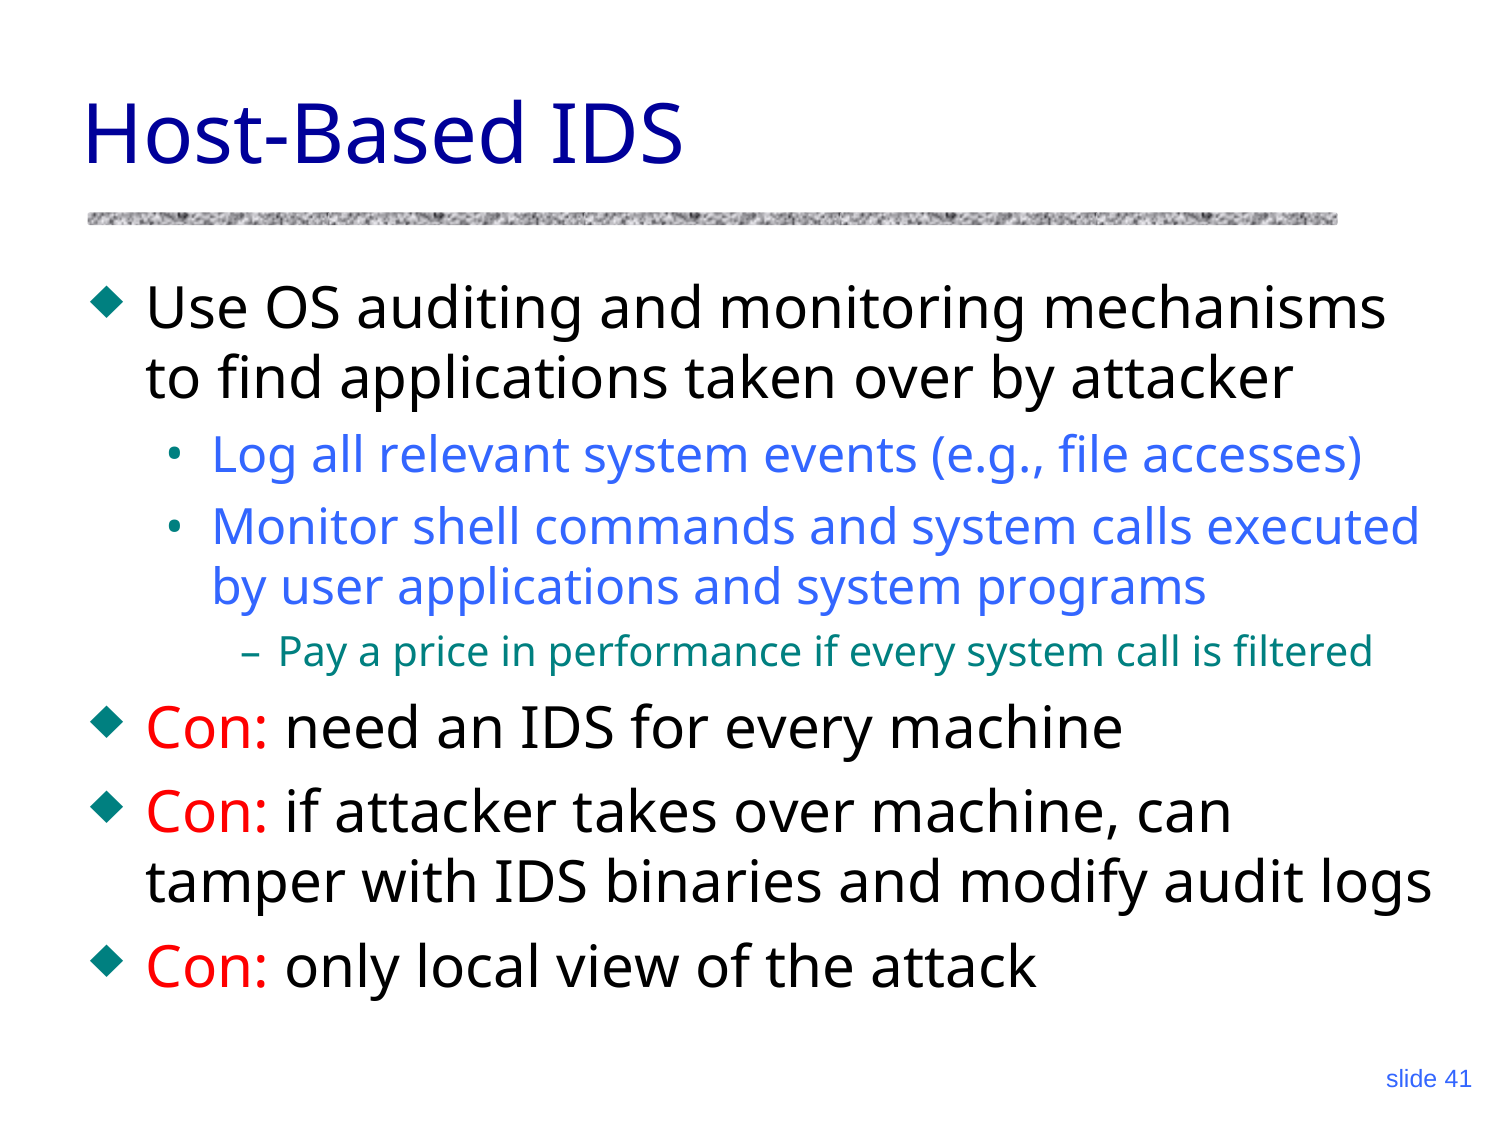

Host-Based IDS
Use OS auditing and monitoring mechanisms to find applications taken over by attacker
Log all relevant system events (e.g., file accesses)
Monitor shell commands and system calls executed by user applications and system programs
Pay a price in performance if every system call is filtered
Con: need an IDS for every machine
Con: if attacker takes over machine, can tamper with IDS binaries and modify audit logs
Con: only local view of the attack
slide